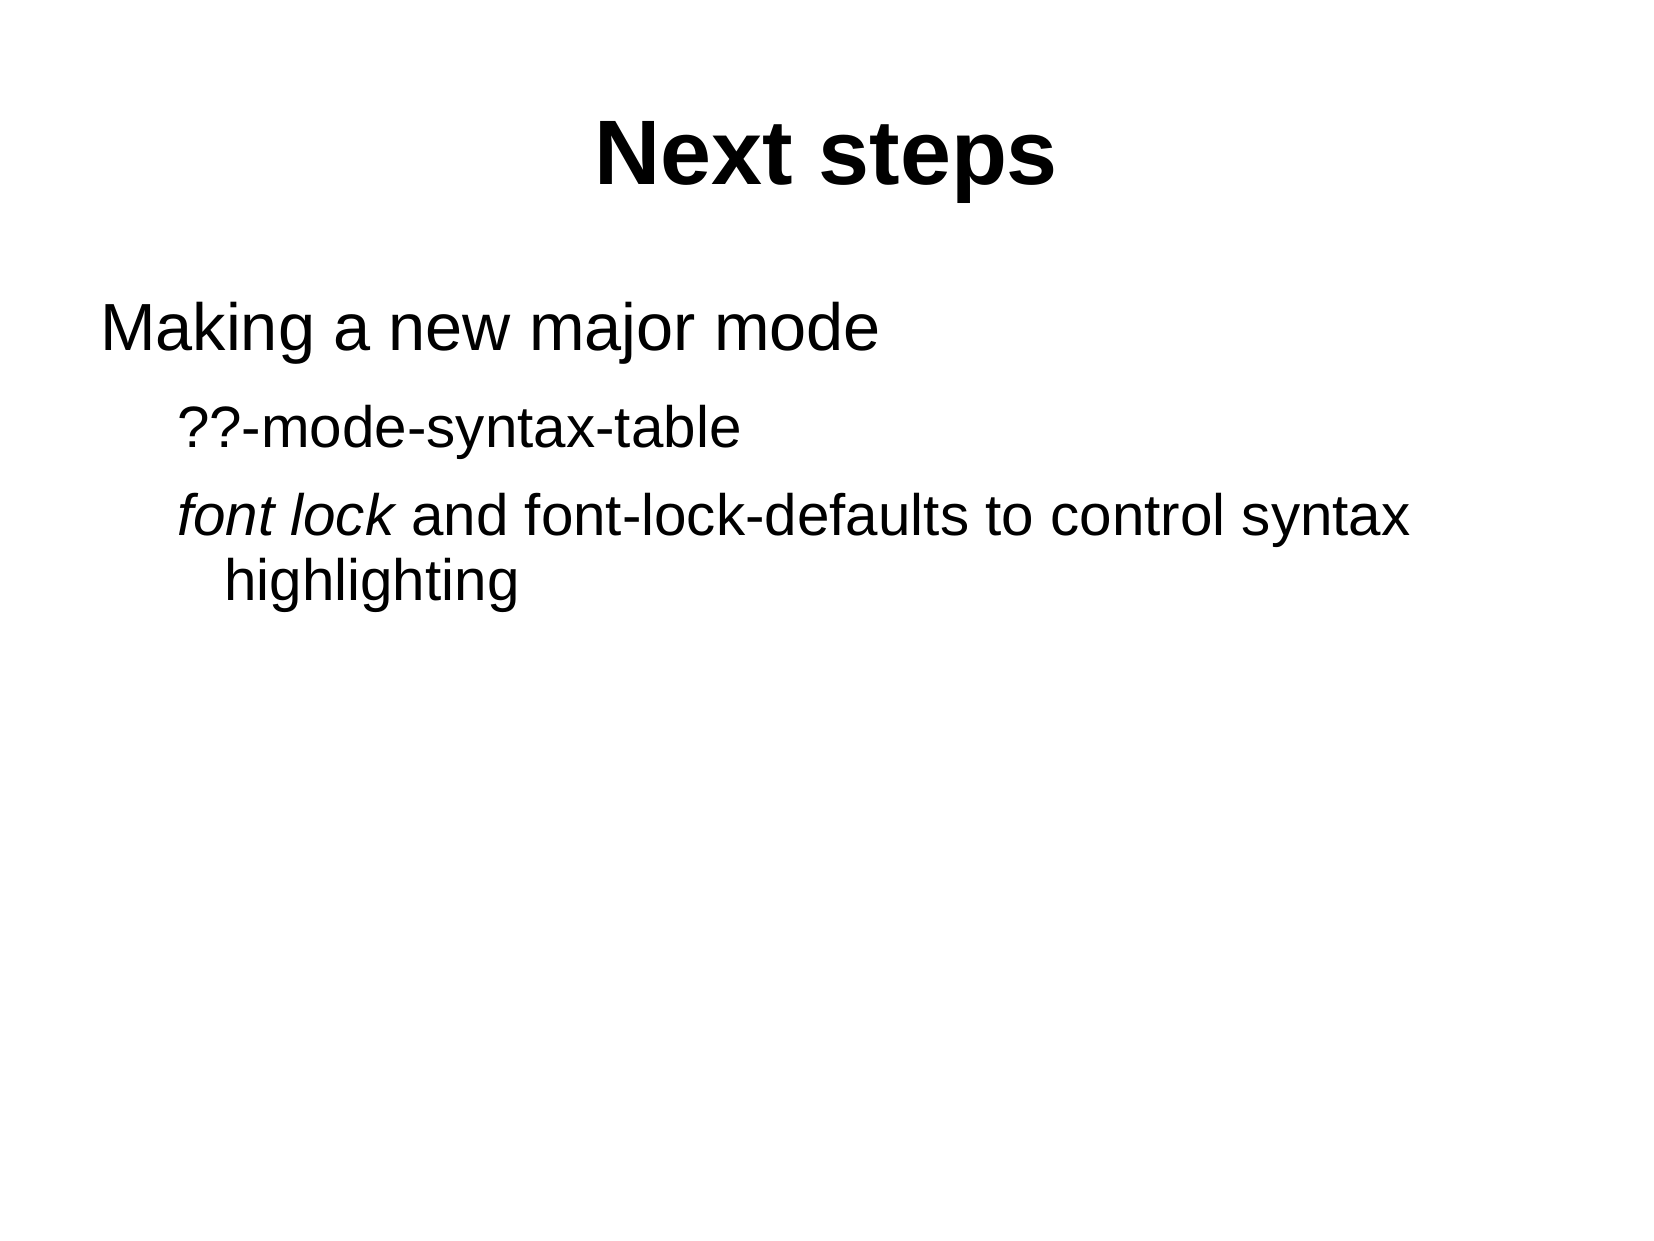

# Next steps
Making a new major mode
??-mode-syntax-table
font lock and font-lock-defaults to control syntax highlighting